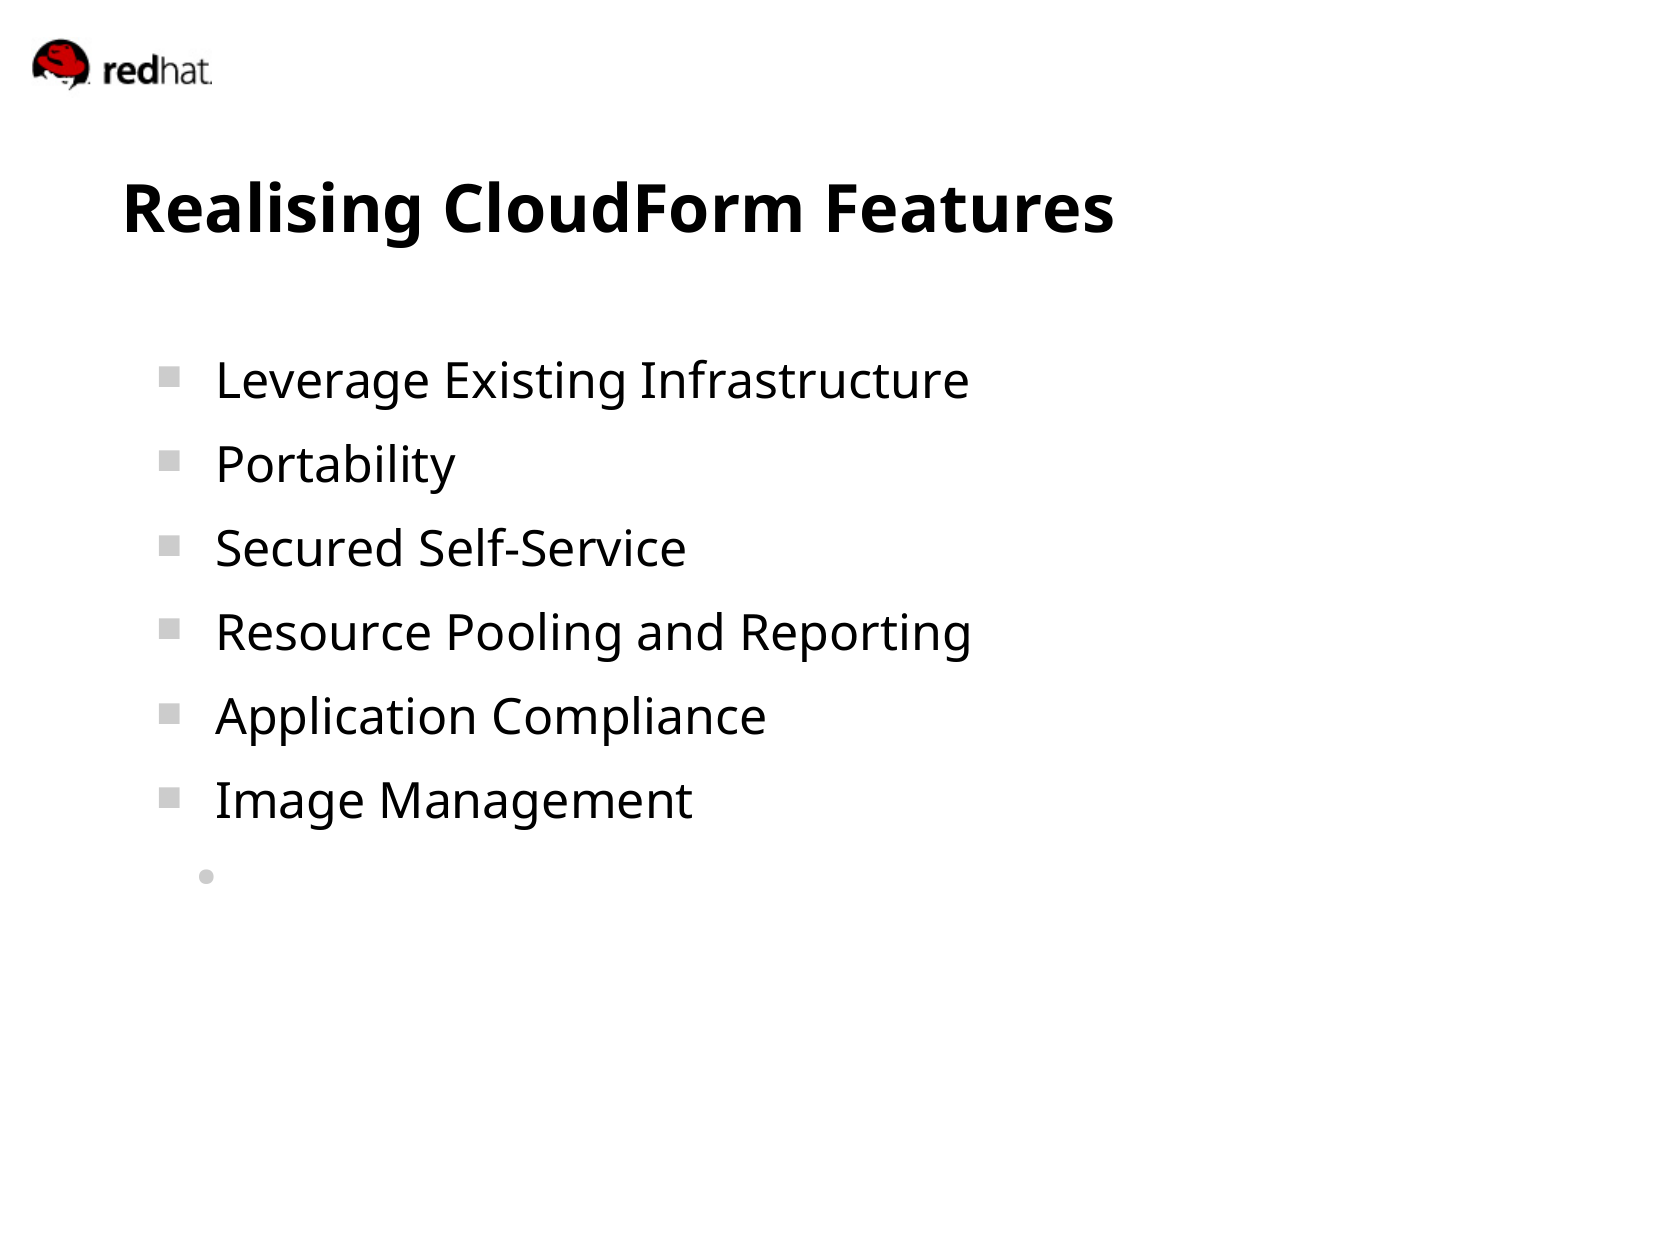

# Realising CloudForm Features
Leverage Existing Infrastructure
Portability
Secured Self-Service
Resource Pooling and Reporting
Application Compliance
Image Management